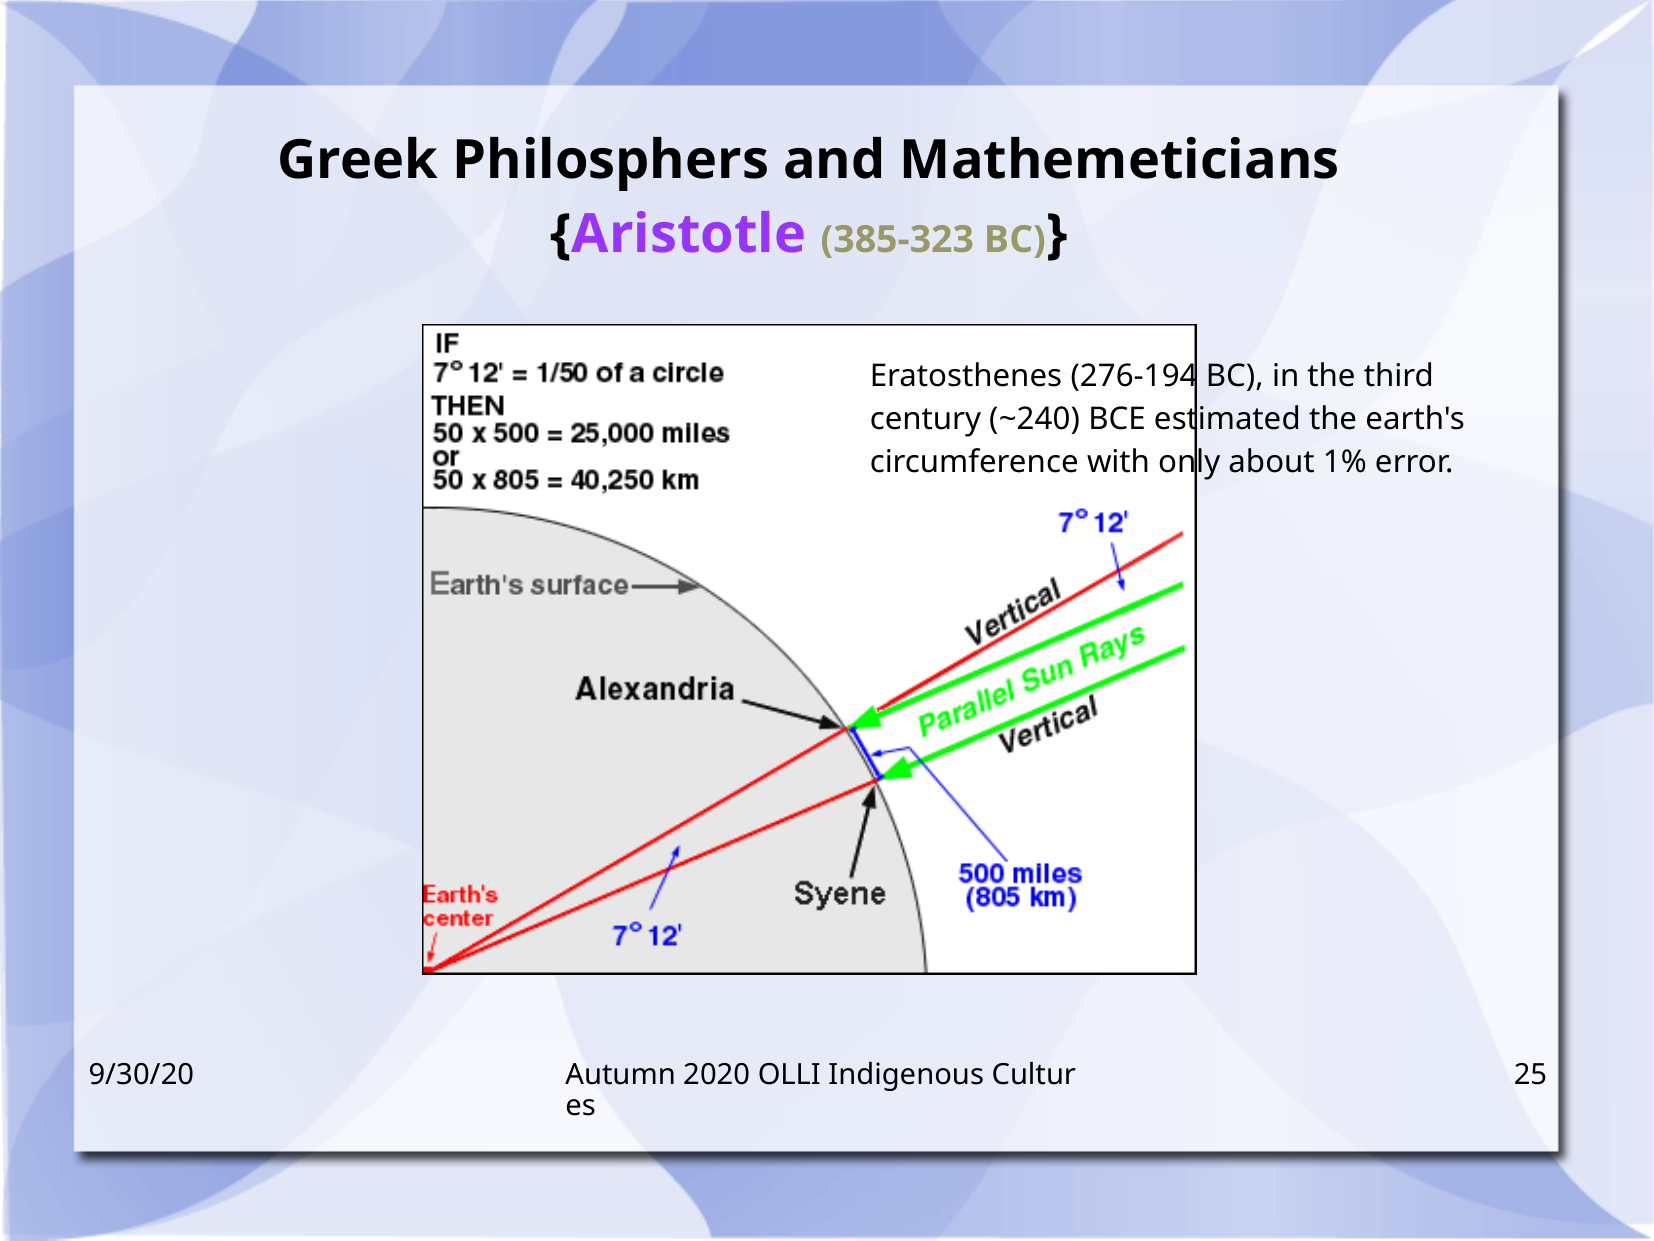

# Greek Philosphers and Mathemeticians {Aristotle (385-323 BC)}
Eratosthenes (276-194 BC), in the third century (~240) BCE estimated the earth's circumference with only about 1% error.
9/30/20
Autumn 2020 OLLI Indigenous Cultures
25